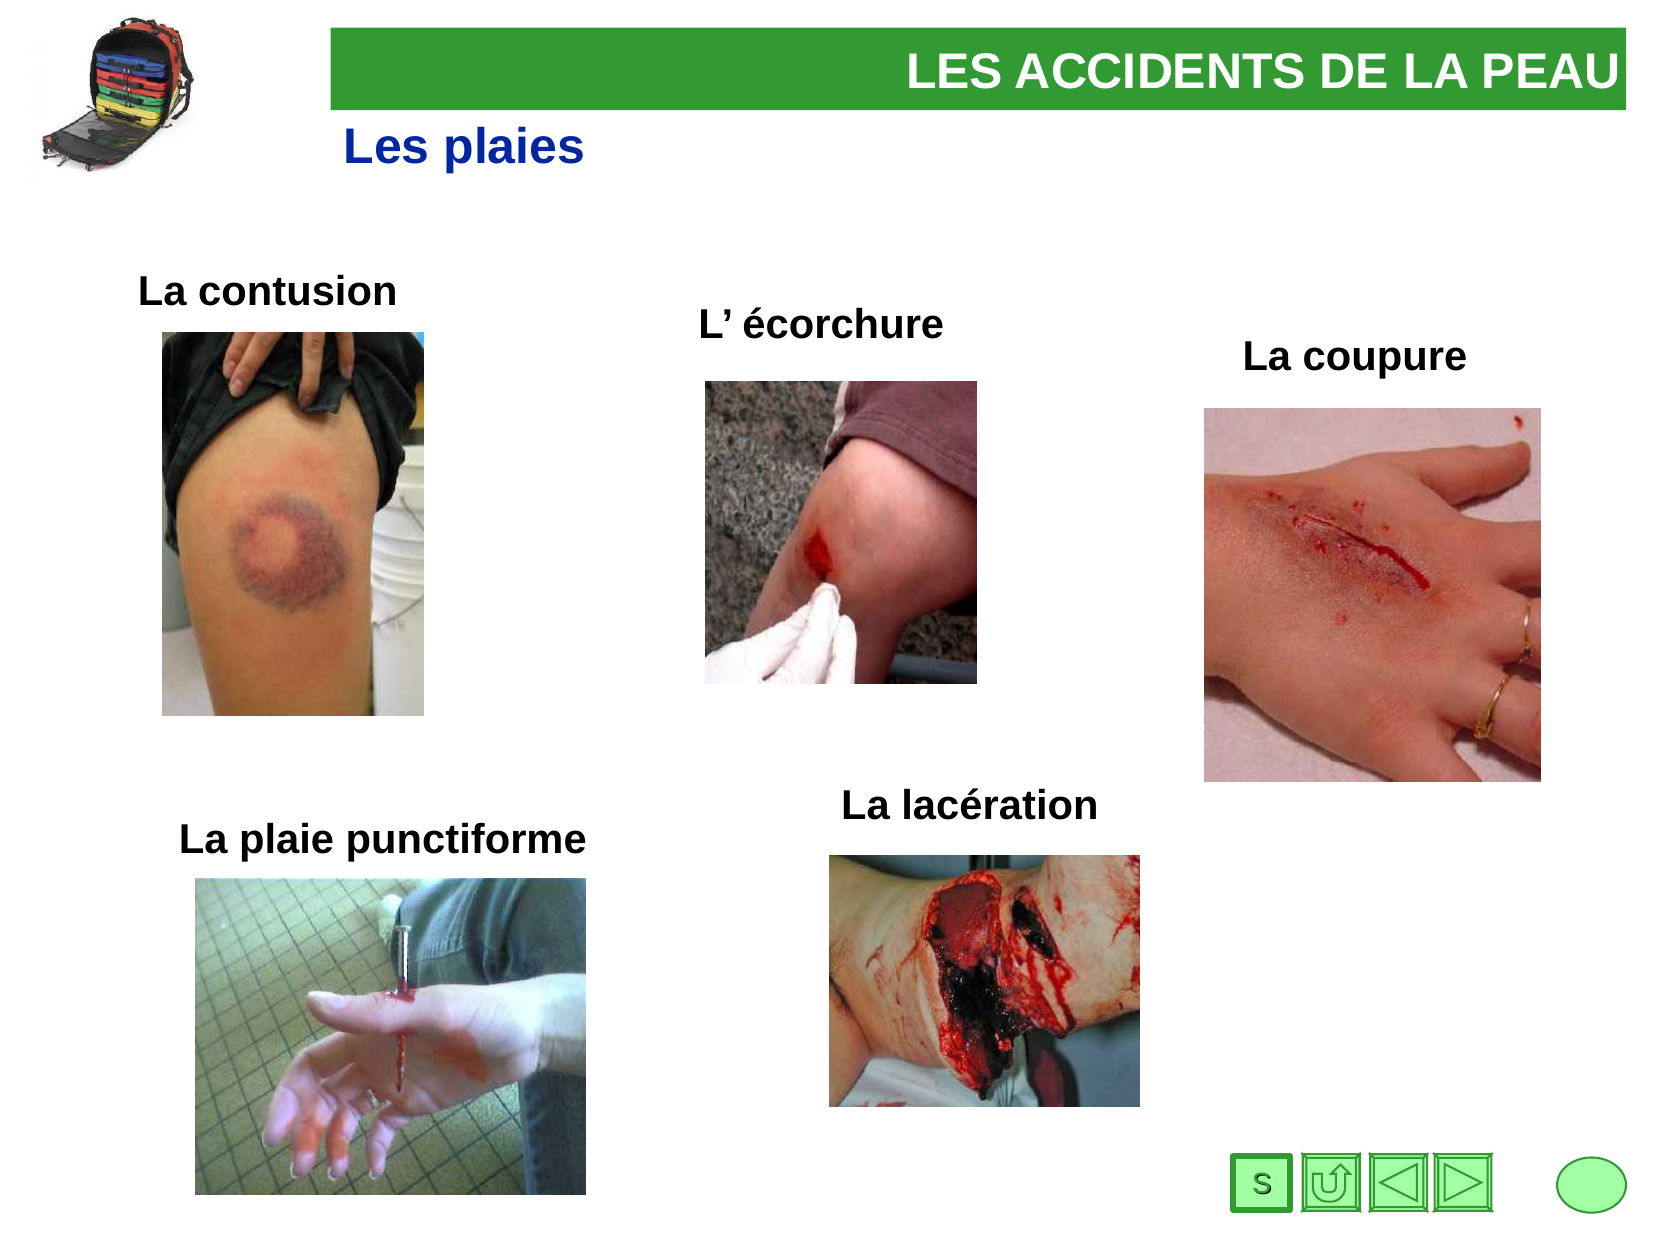

LES ACCIDENTS DE LA PEAU
# Les plaies
La contusion
L’ écorchure
La coupure
La lacération
La plaie punctiforme